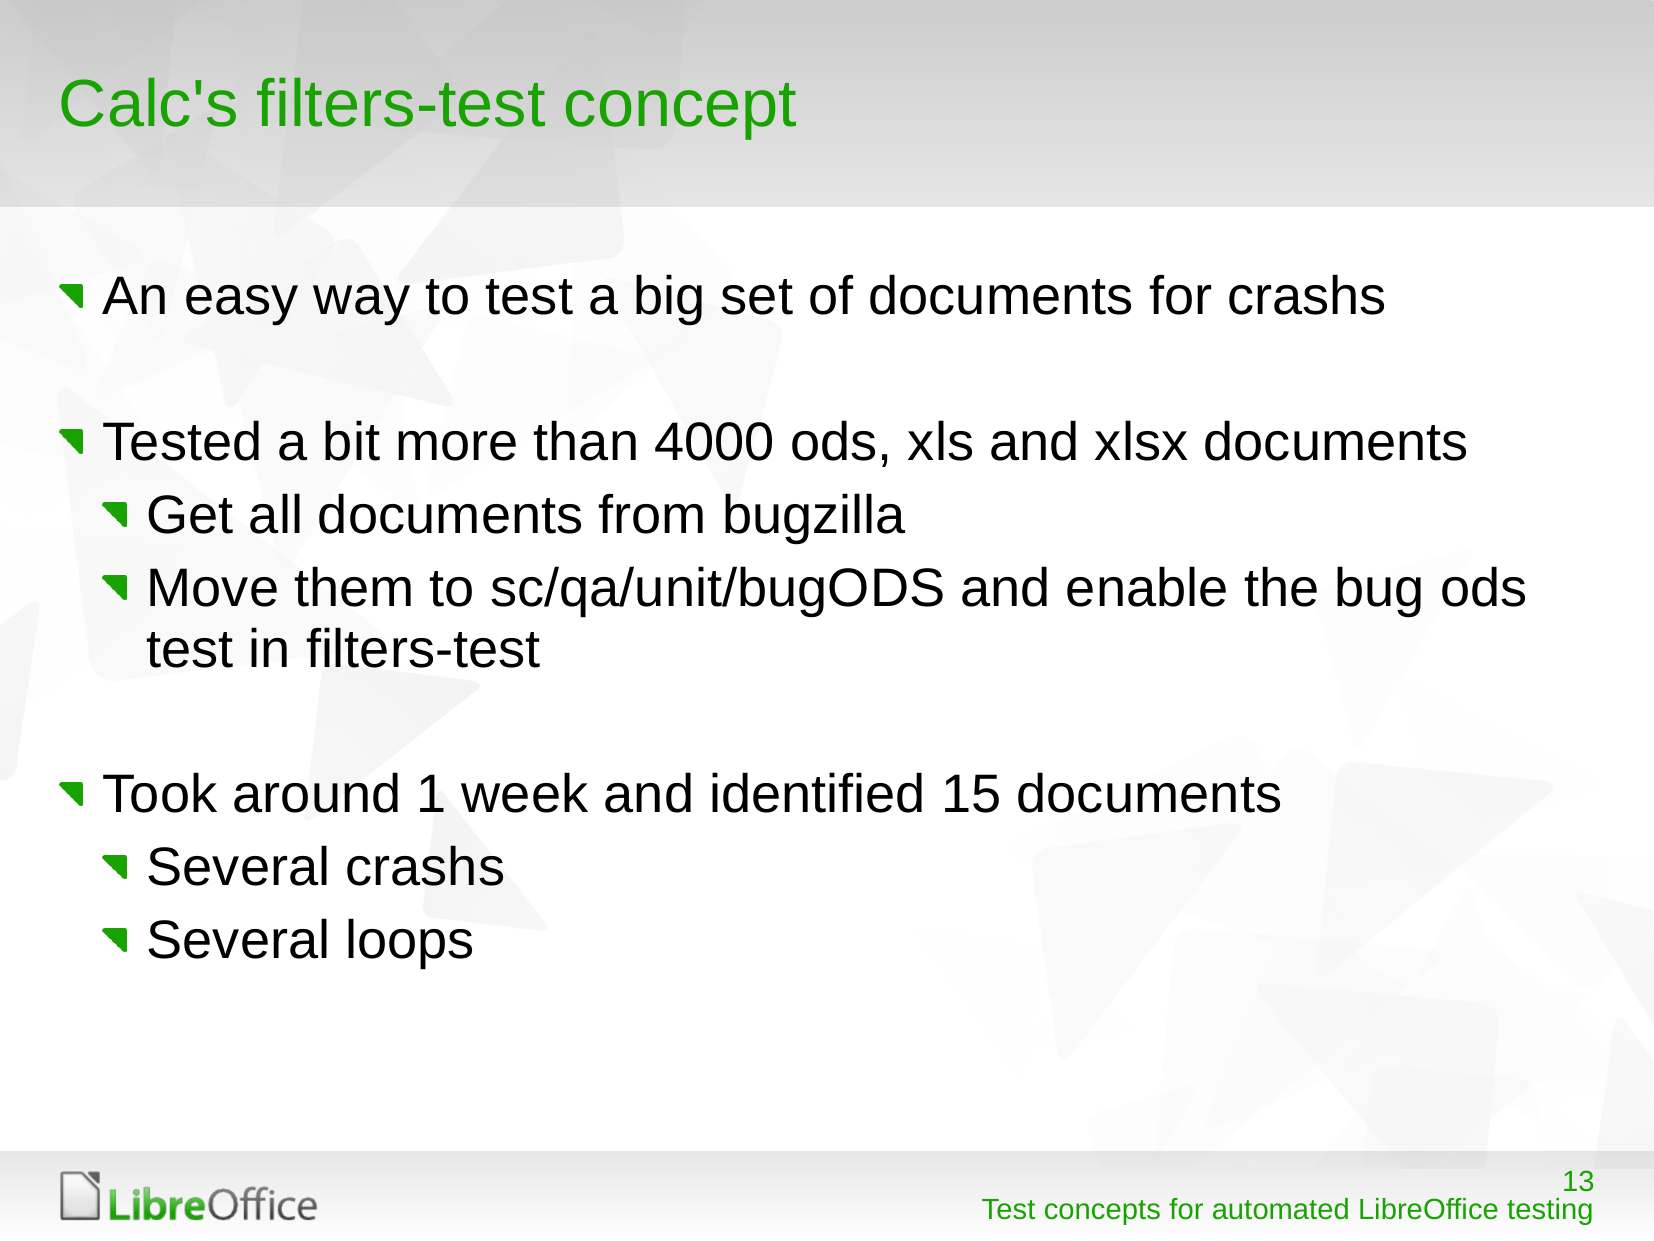

# Calc's filters-test concept
An easy way to test a big set of documents for crashs
Tested a bit more than 4000 ods, xls and xlsx documents
Get all documents from bugzilla
Move them to sc/qa/unit/bugODS and enable the bug ods test in filters-test
Took around 1 week and identified 15 documents
Several crashs
Several loops
13
Test concepts for automated LibreOffice testing